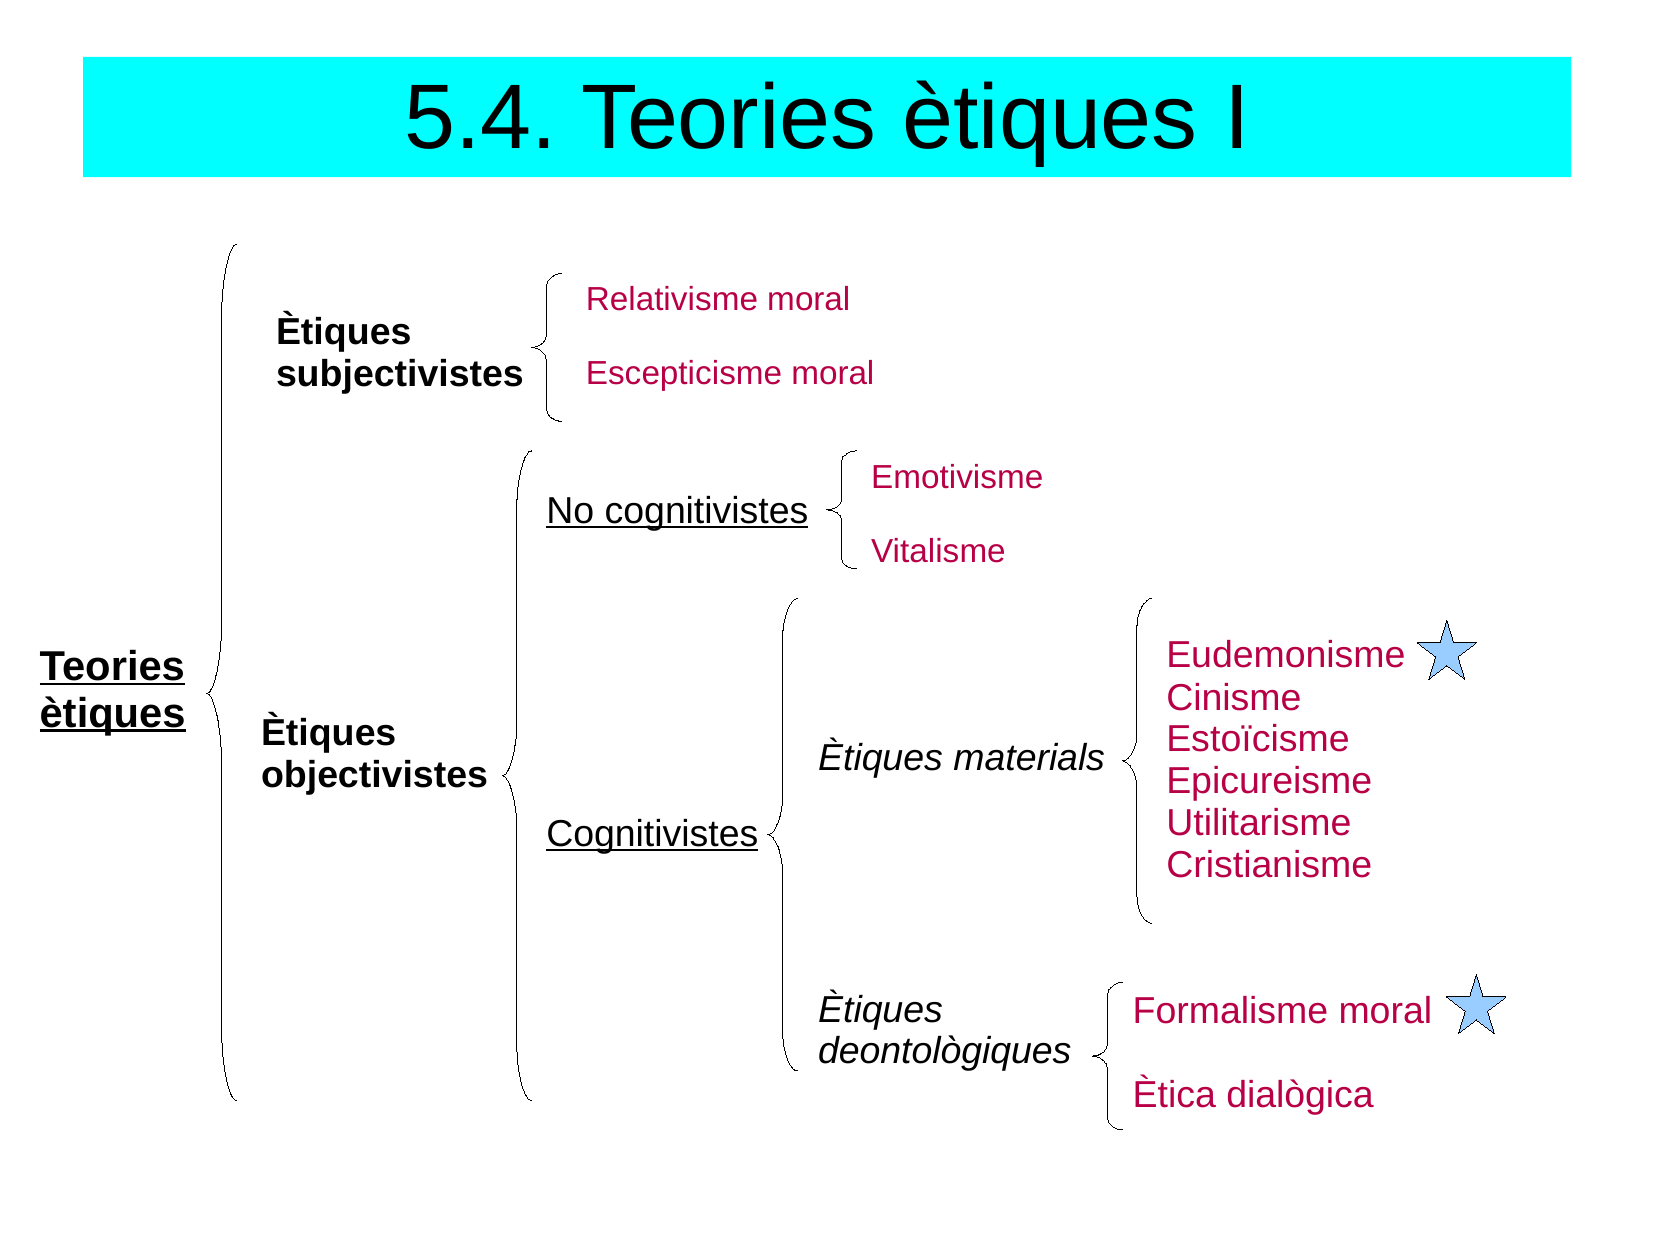

# 5.4. Teories ètiques I
Relativisme moral
Escepticisme moral
Ètiques
subjectivistes
Emotivisme
Vitalisme
No cognitivistes
Eudemonisme
Cinisme
Estoïcisme
Epicureisme
Utilitarisme
Cristianisme
Teories
ètiques
Ètiques
objectivistes
Ètiques materials
Ètiques
deontològiques
Cognitivistes
Formalisme moral
Ètica dialògica